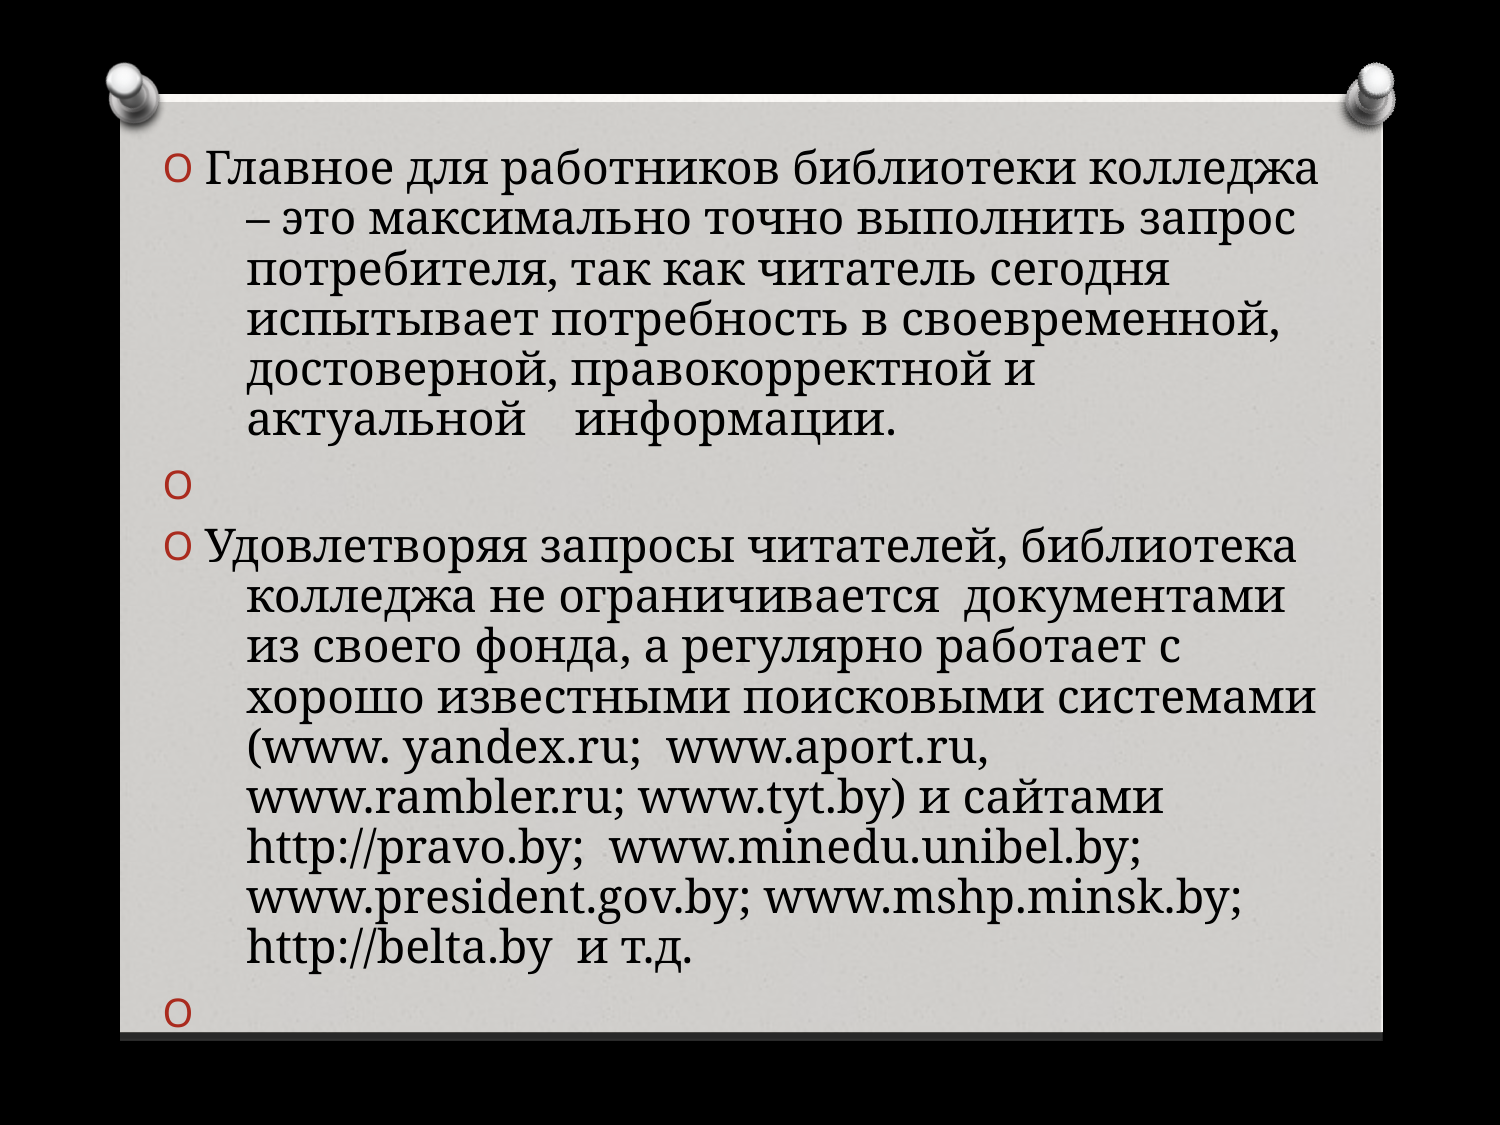

# Главное для работников библиотеки колледжа – это максимально точно выполнить запрос потребителя, так как читатель сегодня испытывает потребность в своевременной, достоверной, правокорректной и актуальной информации.
Удовлетворяя запросы читателей, библиотека колледжа не ограничивается документами из своего фонда, а регулярно работает с хорошо известными поисковыми системами (www. yandex.ru; www.aport.ru, www.rambler.ru; www.tyt.by) и сайтами http://pravo.by; www.minedu.unibel.by; www.president.gov.by; www.mshp.minsk.by; http://belta.by и т.д.